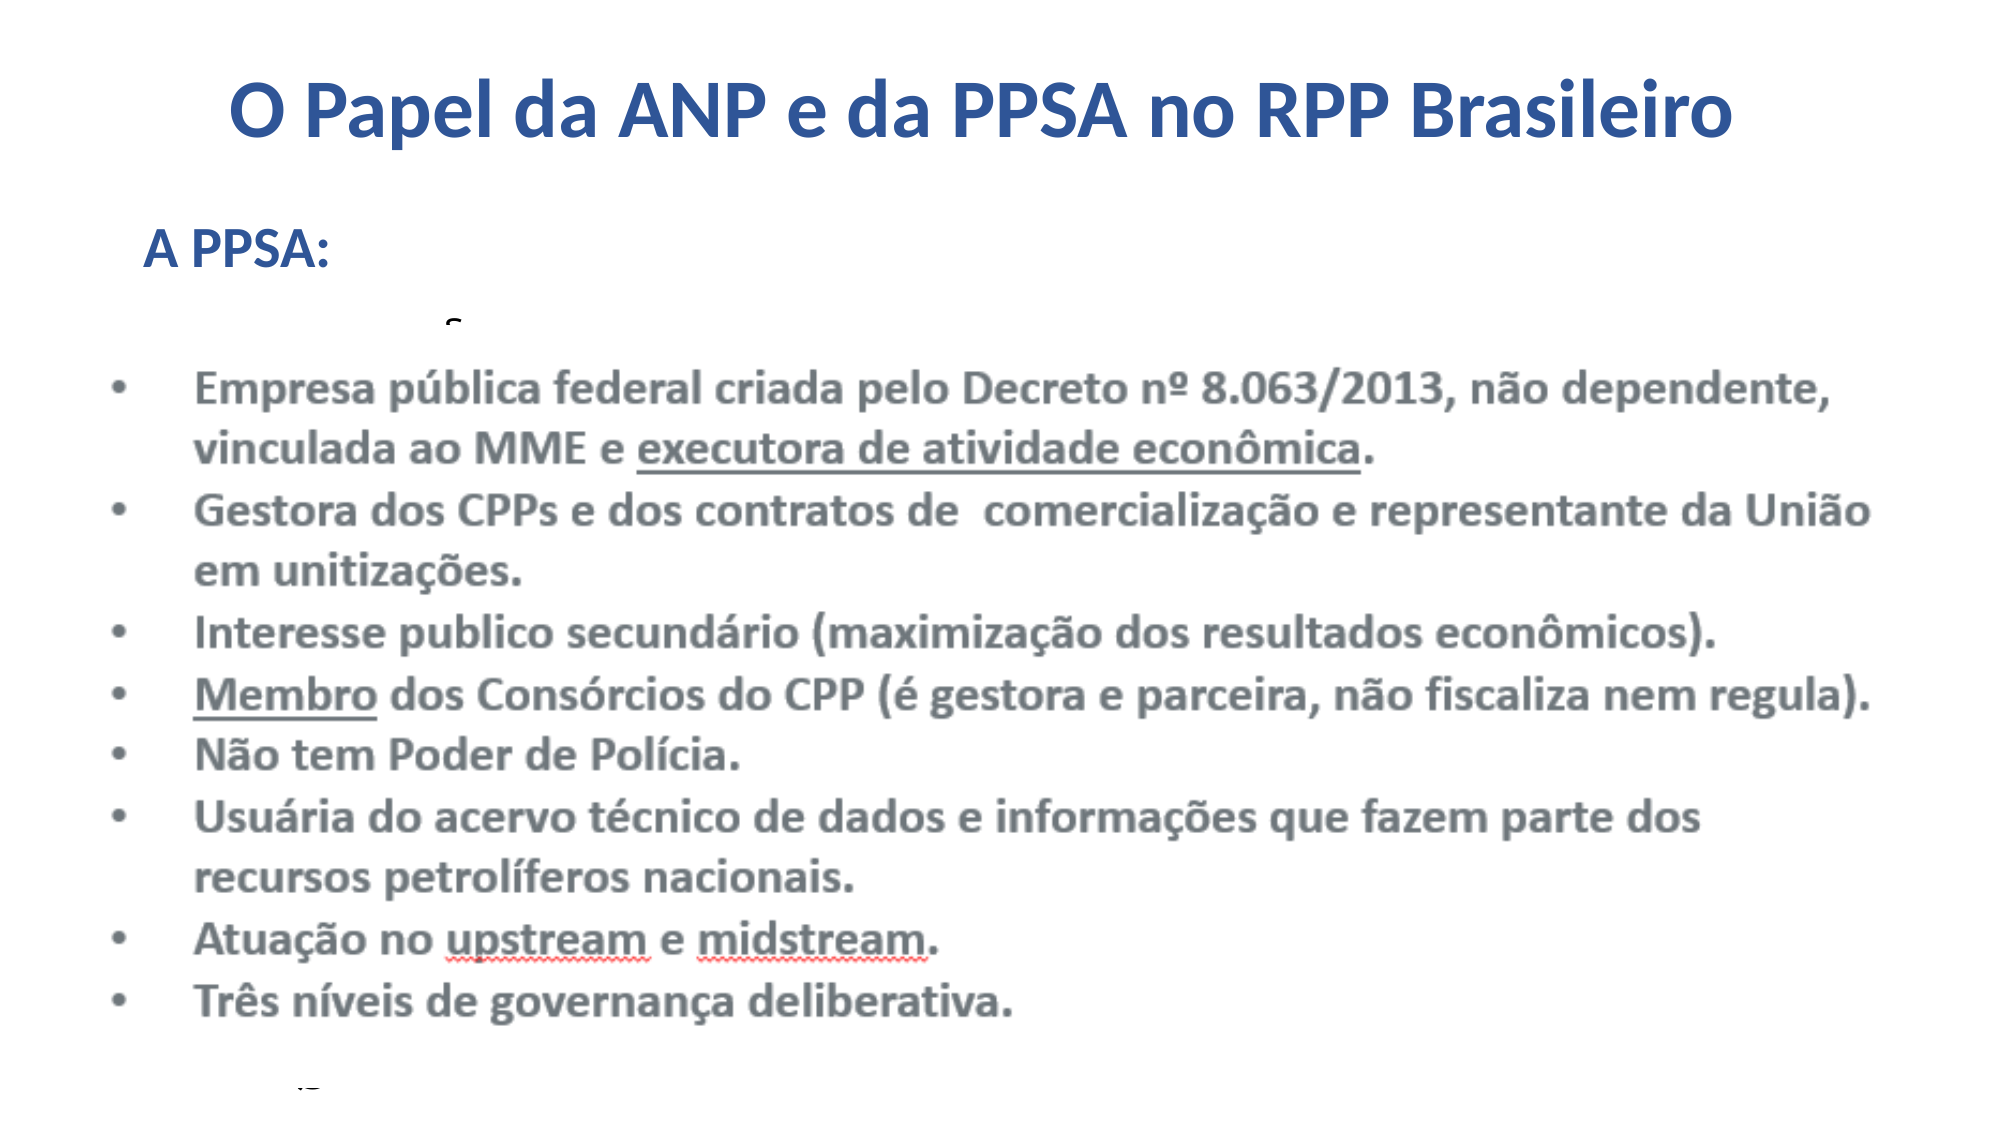

O Papel da ANP e da PPSA no RPP Brasileiro
A PPSA:
#